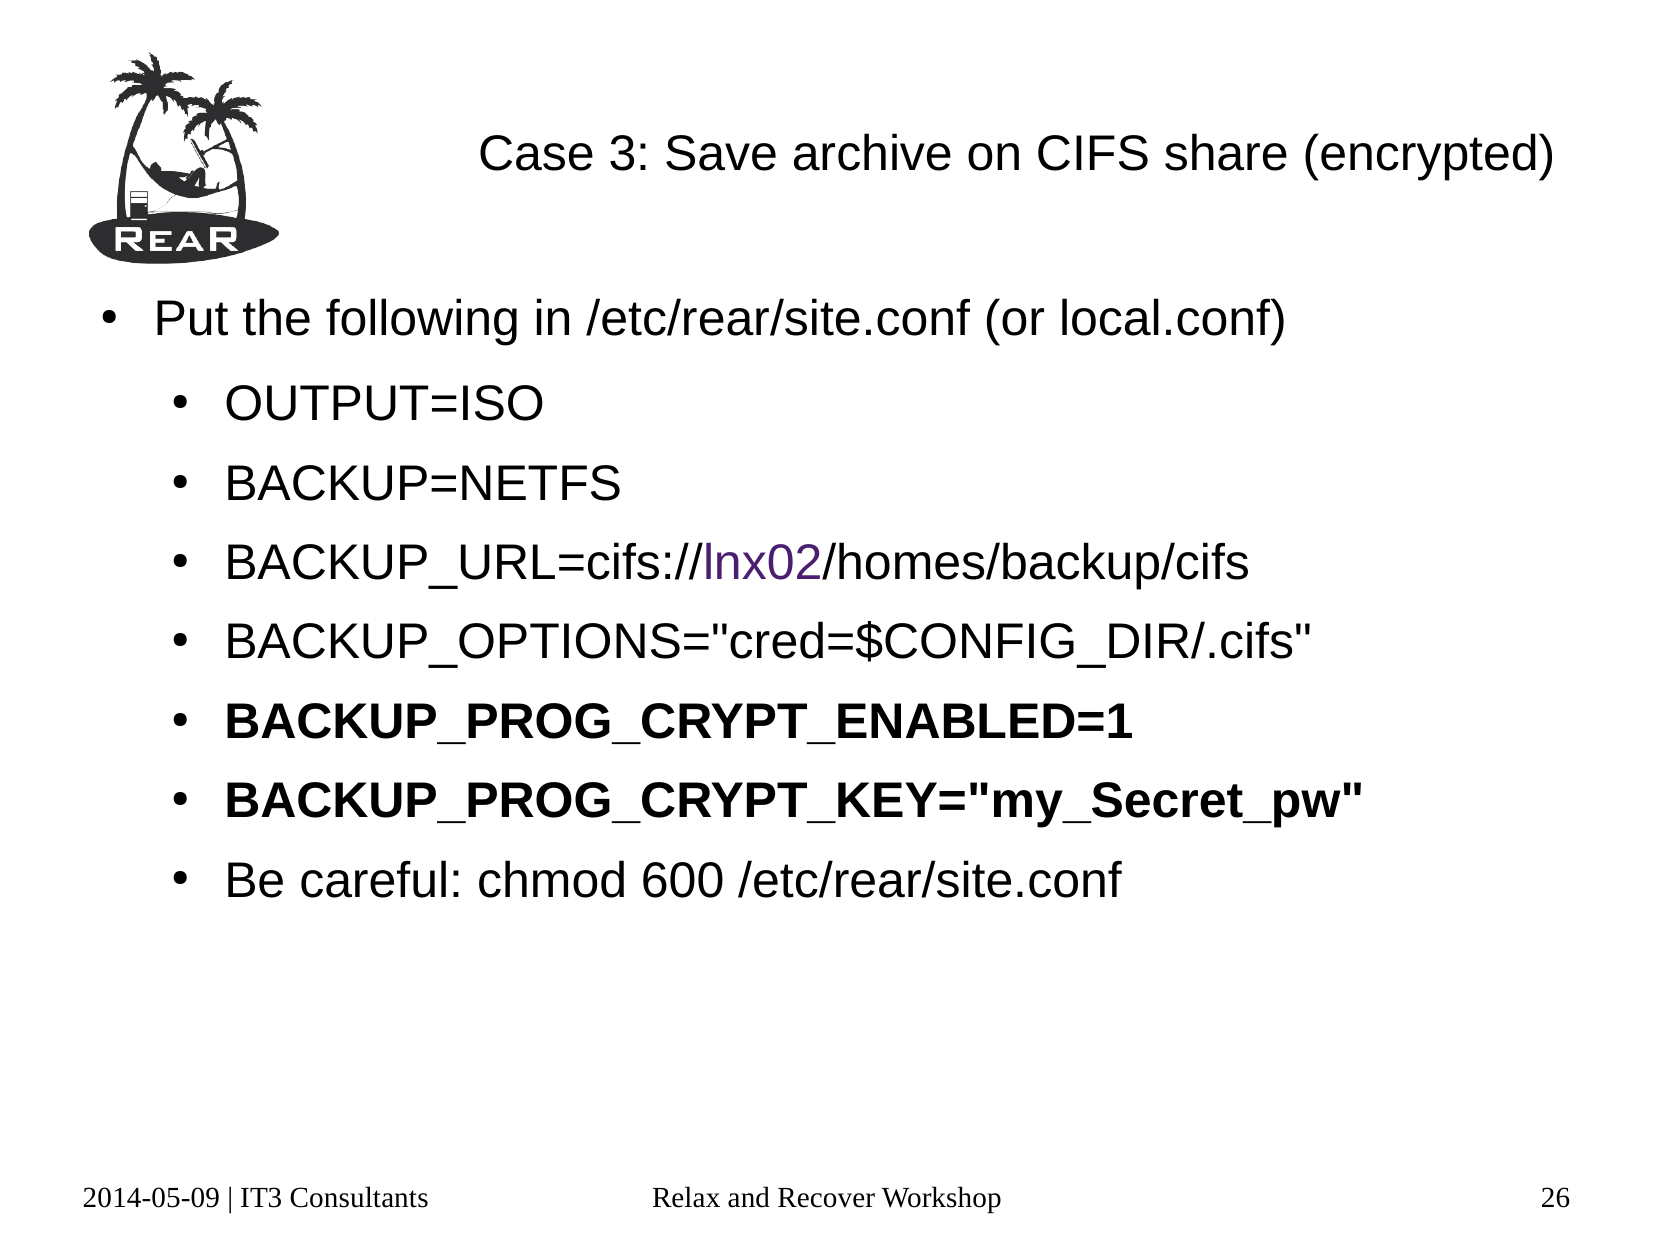

# Case 3: Save archive on CIFS share (encrypted)
Put the following in /etc/rear/site.conf (or local.conf)
OUTPUT=ISO
BACKUP=NETFS
BACKUP_URL=cifs://lnx02/homes/backup/cifs
BACKUP_OPTIONS="cred=$CONFIG_DIR/.cifs"
BACKUP_PROG_CRYPT_ENABLED=1
BACKUP_PROG_CRYPT_KEY="my_Secret_pw"
Be careful: chmod 600 /etc/rear/site.conf
2014-05-09 | IT3 Consultants
Relax and Recover Workshop
26